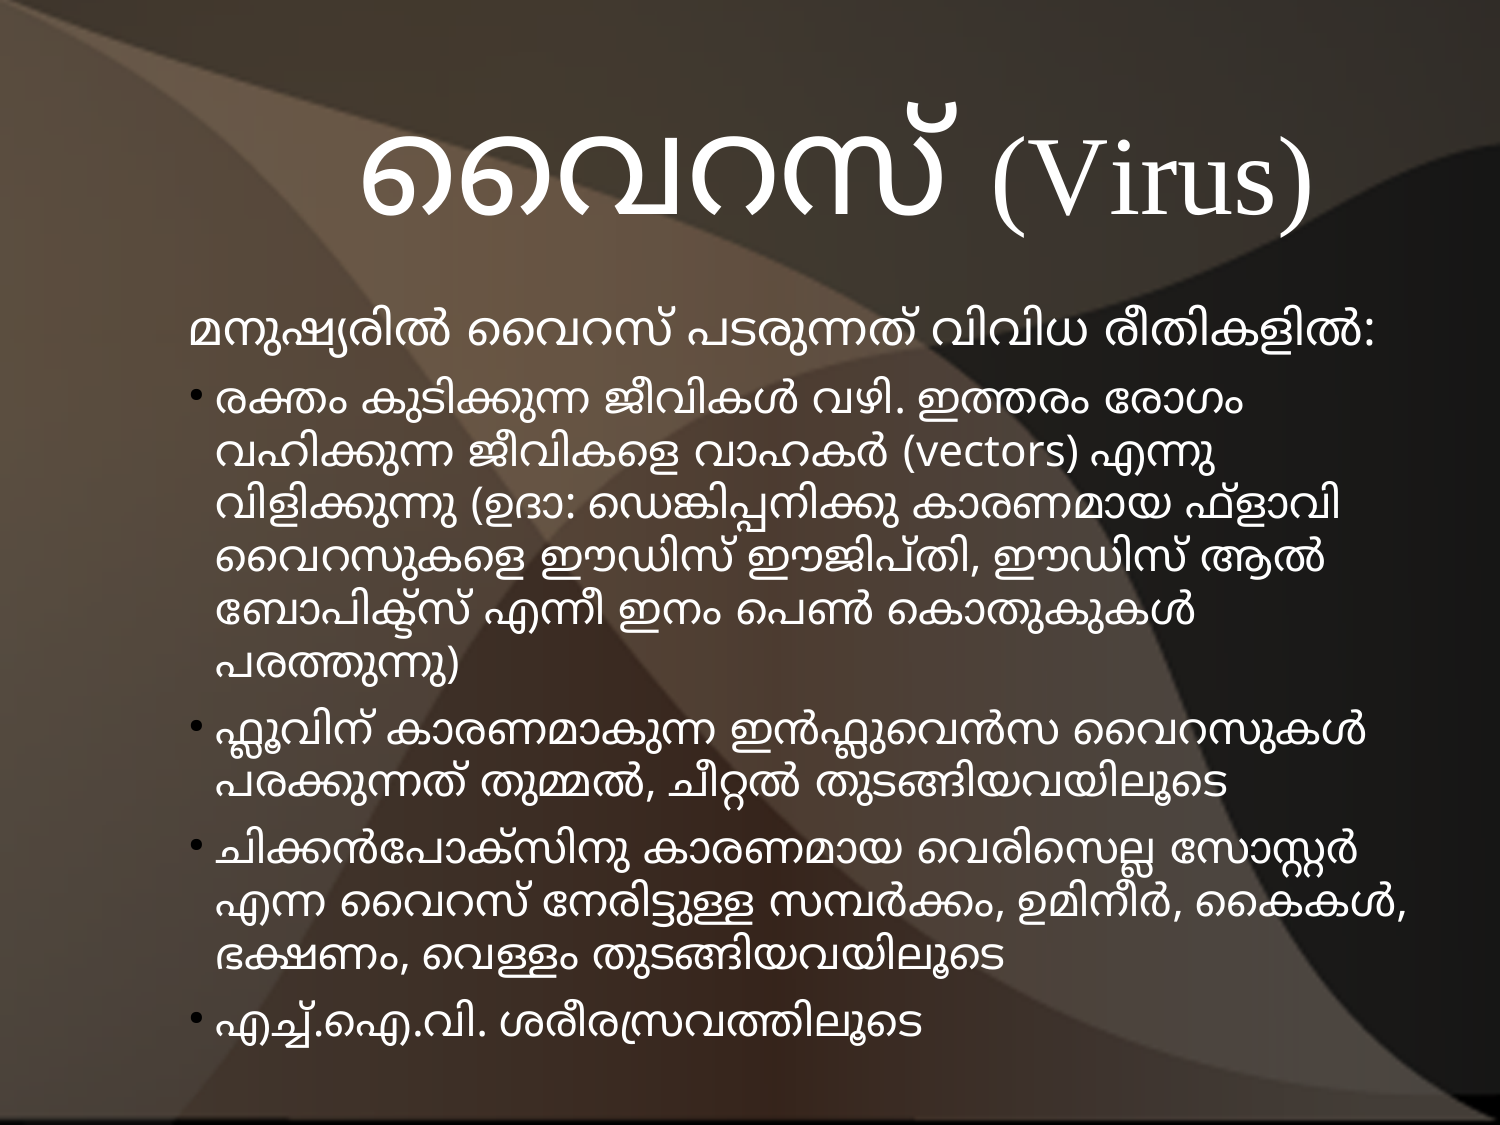

# വൈറസ് (Virus)
മനുഷ്യരില്‍ വൈറസ് പടരുന്നത് വിവിധ രീതികളില്‍:
രക്തം കുടിക്കുന്ന ജീവികള്‍ വഴി. ഇത്തരം രോഗം വഹിക്കുന്ന ജീവികളെ വാഹകര്‍ (vectors) എന്നു വിളിക്കുന്നു (ഉദാ: ഡെങ്കിപ്പനിക്കു കാരണമായ ഫ്ളാവി വൈറസുകളെ ഈഡിസ് ഈജിപ്തി, ഈഡിസ് ആല്‍ബോപിക്ട്‌സ് എന്നീ ഇനം പെണ്‍ കൊതുകുകള്‍ പരത്തുന്നു)
ഫ്ലൂവിന്‌ കാരണമാകുന്ന ഇന്‍ഫ്ലുവെന്‍സ വൈറസുകള്‍ പരക്കുന്നത് തുമ്മല്‍, ചീറ്റല്‍ തുടങ്ങിയവയിലൂടെ
ചിക്കന്‍പോക്സിനു കാരണമായ വെരിസെല്ല സോസ്റ്റര്‍ എന്ന വൈറസ് നേരിട്ടുള്ള സമ്പര്‍ക്കം, ഉമിനീര്‍, കൈകള്‍, ഭക്ഷണം, വെള്ളം തുടങ്ങിയവയിലൂടെ
എച്ച്.ഐ.വി. ശരീരസ്രവത്തിലൂടെ